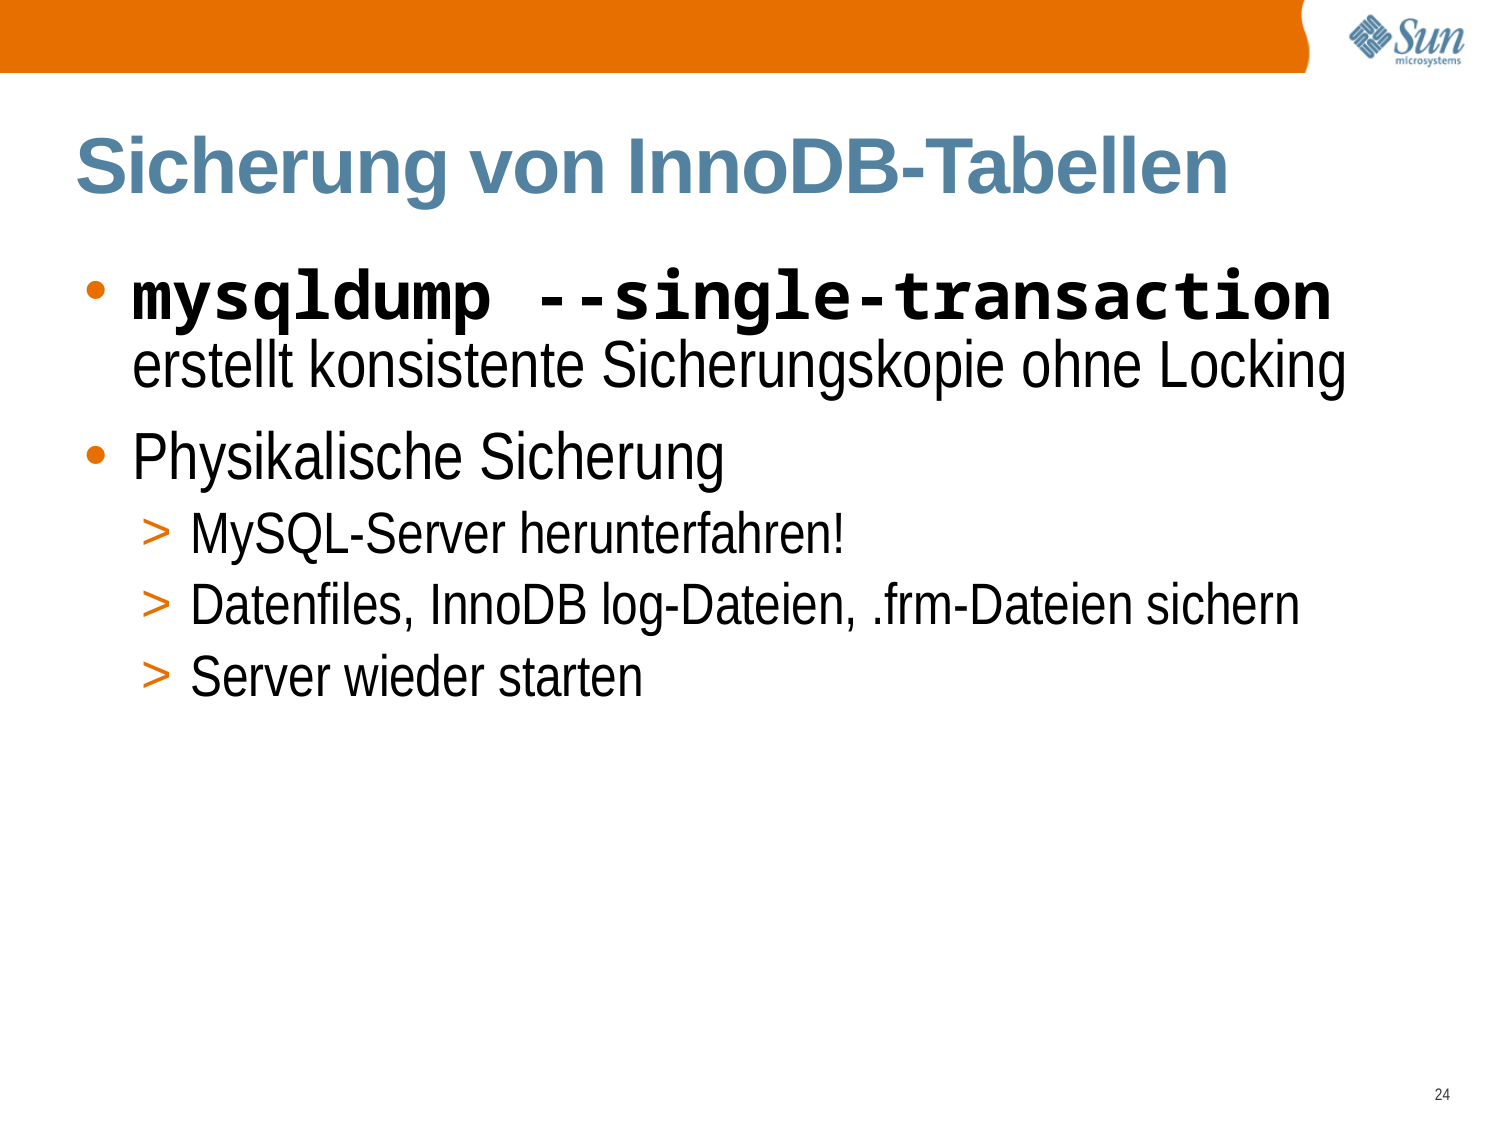

# Sicherung von InnoDB-Tabellen
mysqldump --single-transaction erstellt konsistente Sicherungskopie ohne Locking
Physikalische Sicherung
MySQL-Server herunterfahren!
Datenfiles, InnoDB log-Dateien, .frm-Dateien sichern
Server wieder starten